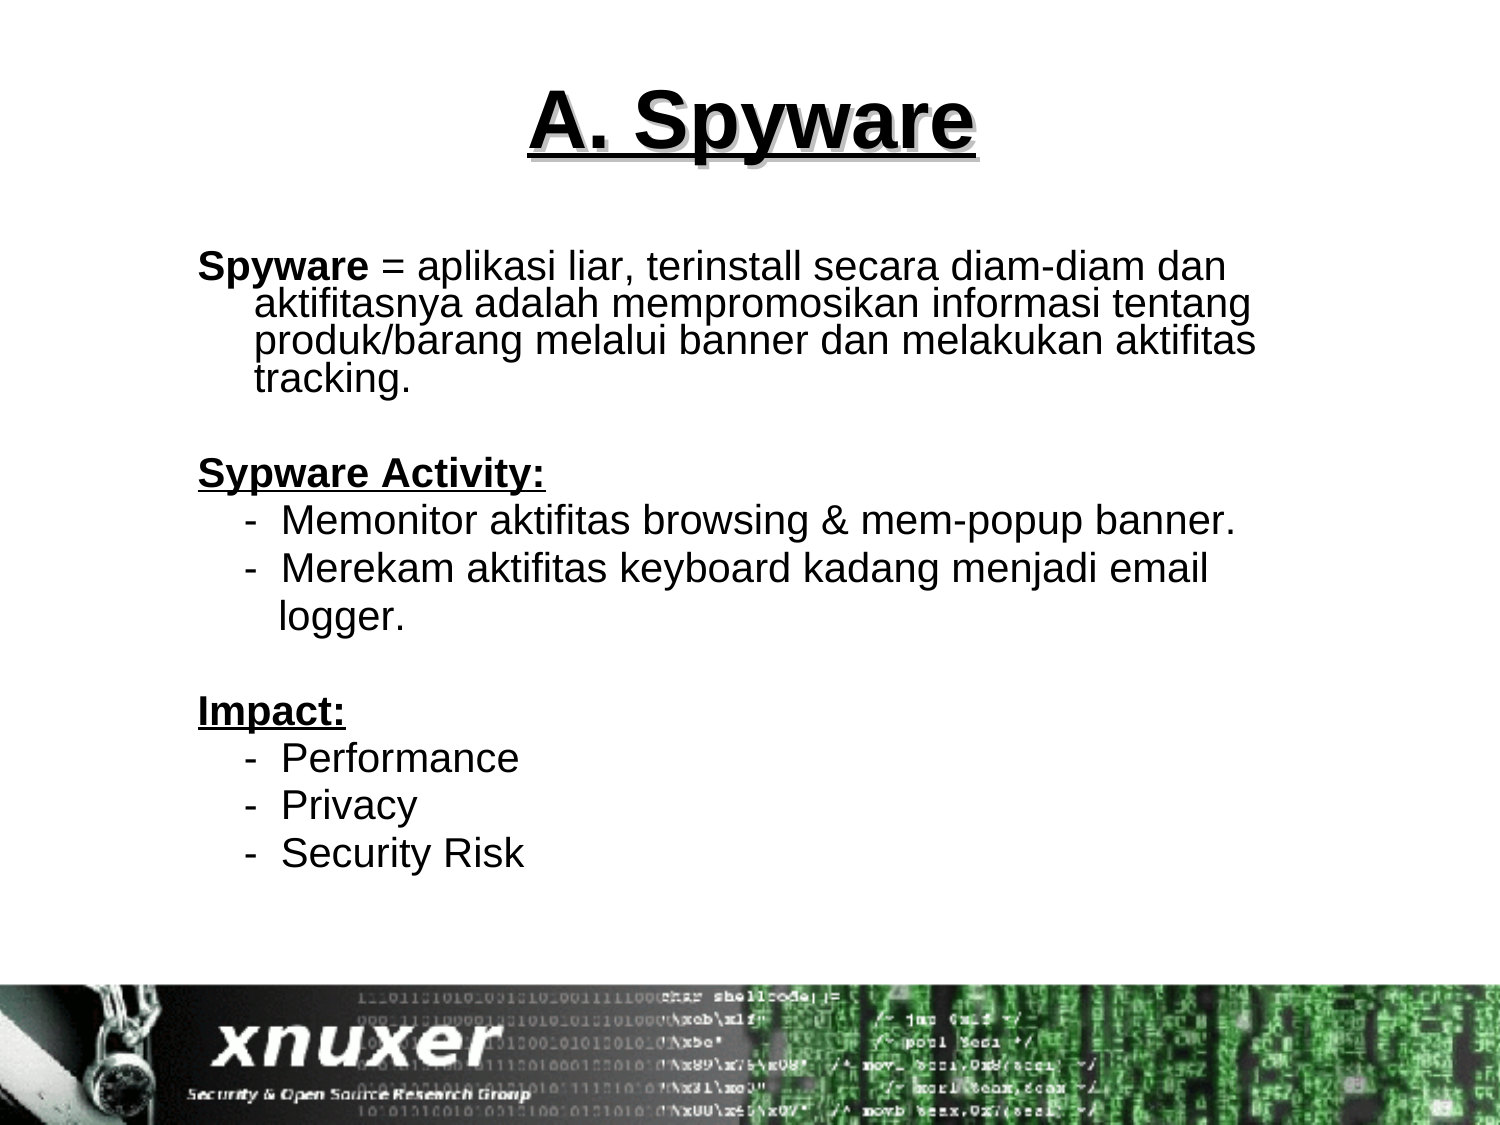

# A. Spyware
Spyware = aplikasi liar, terinstall secara diam-diam dan aktifitasnya adalah mempromosikan informasi tentang produk/barang melalui banner dan melakukan aktifitas tracking.
Sypware Activity:
 - Memonitor aktifitas browsing & mem-popup banner.
 - Merekam aktifitas keyboard kadang menjadi email
 logger.
Impact:
 - Performance
 - Privacy
 - Security Risk